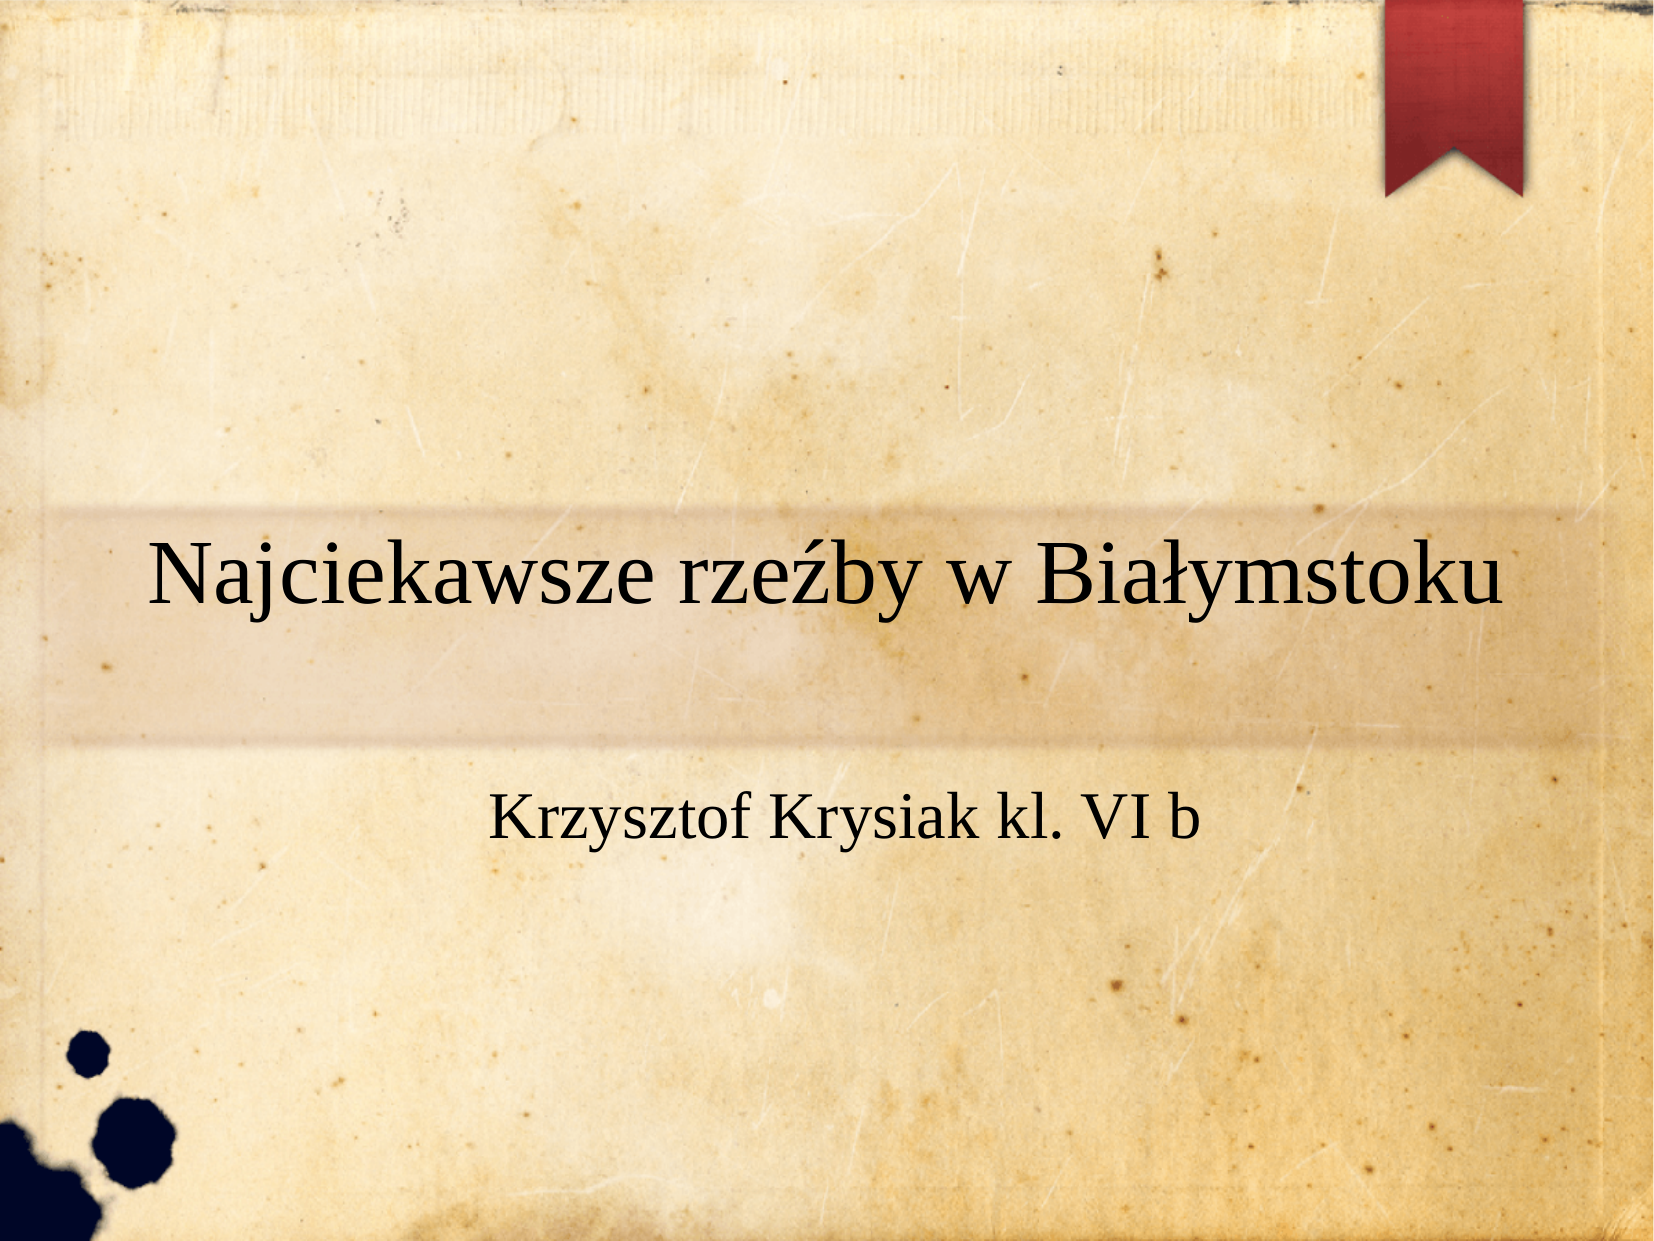

# Najciekawsze rzeźby w Białymstoku
Krzysztof Krysiak kl. VI b